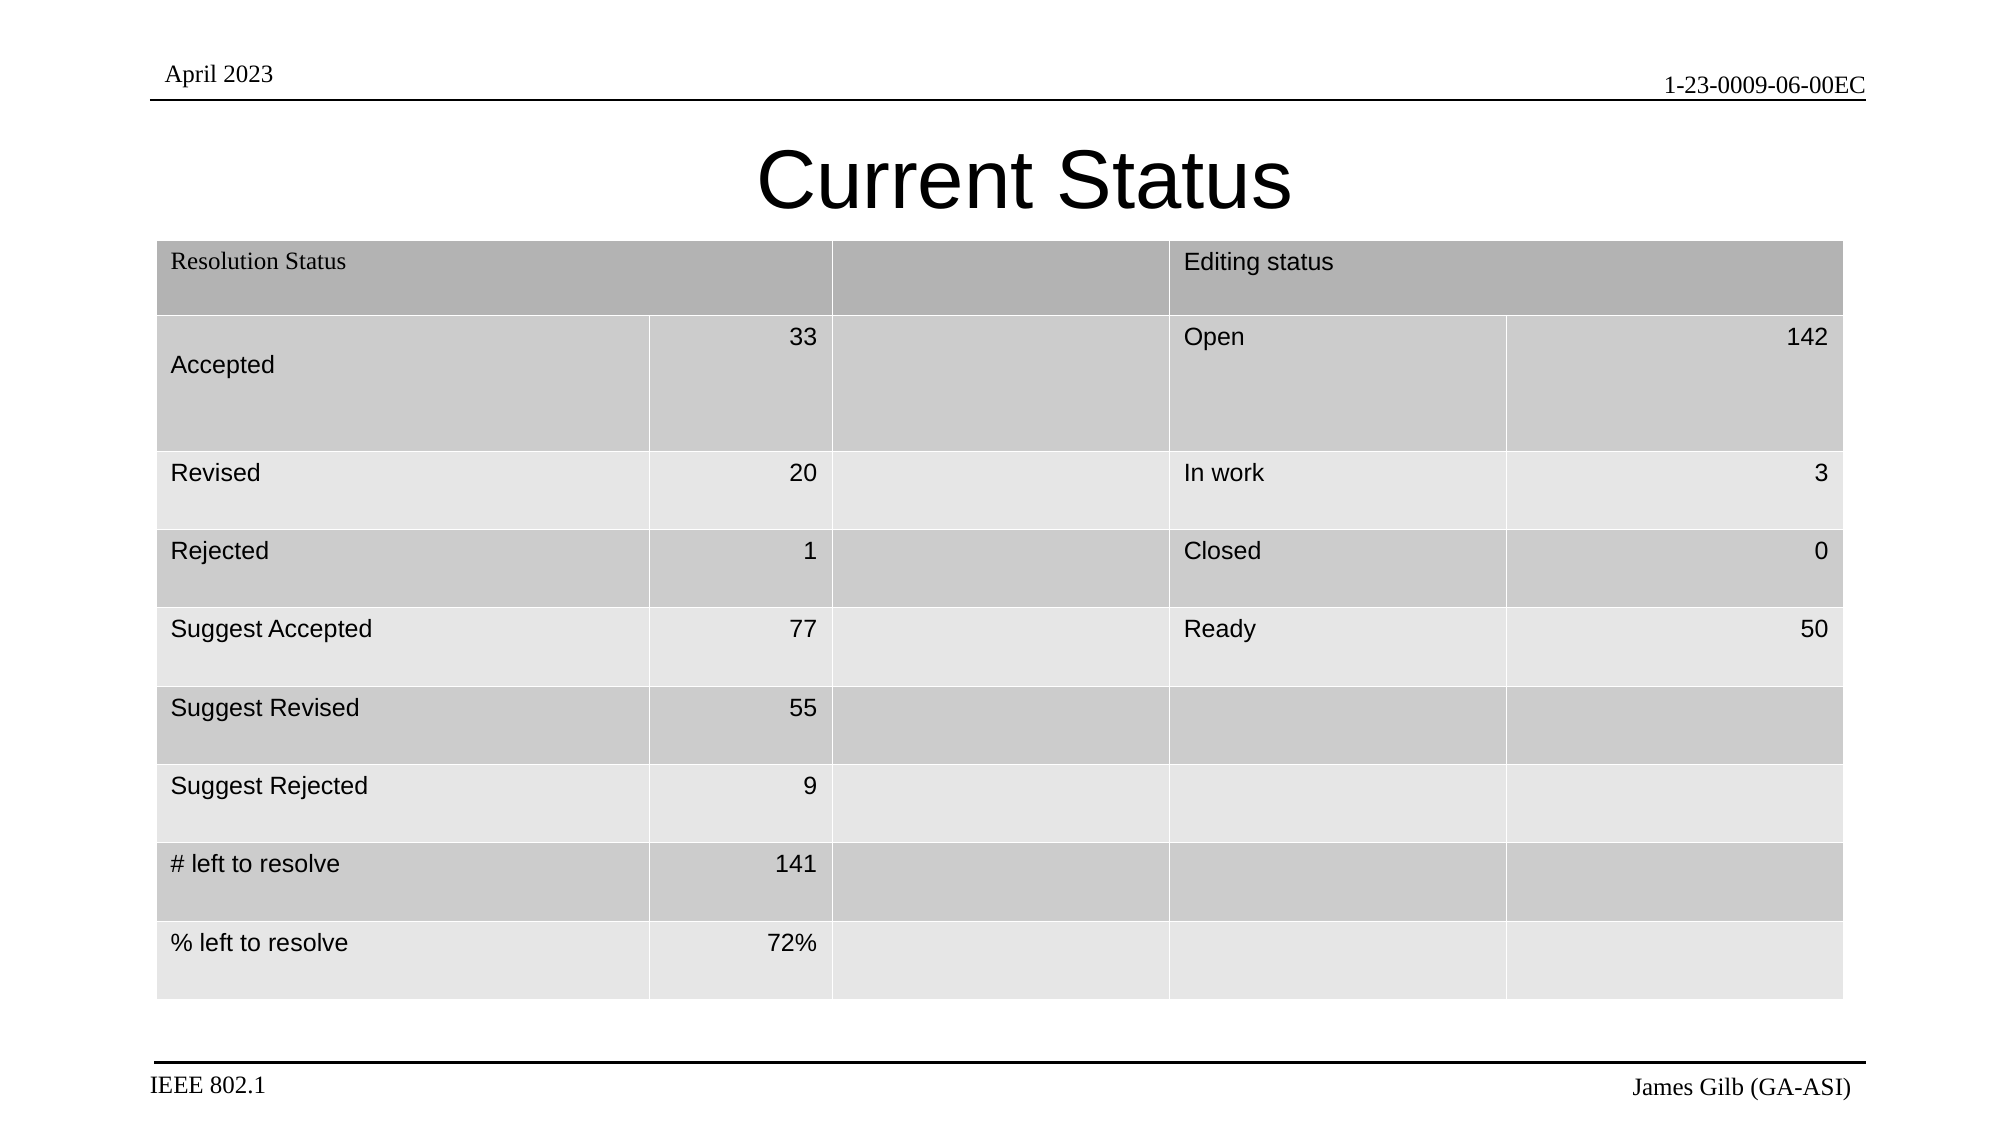

# Current Status
| Resolution Status | | | Editing status | |
| --- | --- | --- | --- | --- |
| Accepted | 33 | | Open | 142 |
| Revised | 20 | | In work | 3 |
| Rejected | 1 | | Closed | 0 |
| Suggest Accepted | 77 | | Ready | 50 |
| Suggest Revised | 55 | | | |
| Suggest Rejected | 9 | | | |
| # left to resolve | 141 | | | |
| % left to resolve | 72% | | | |